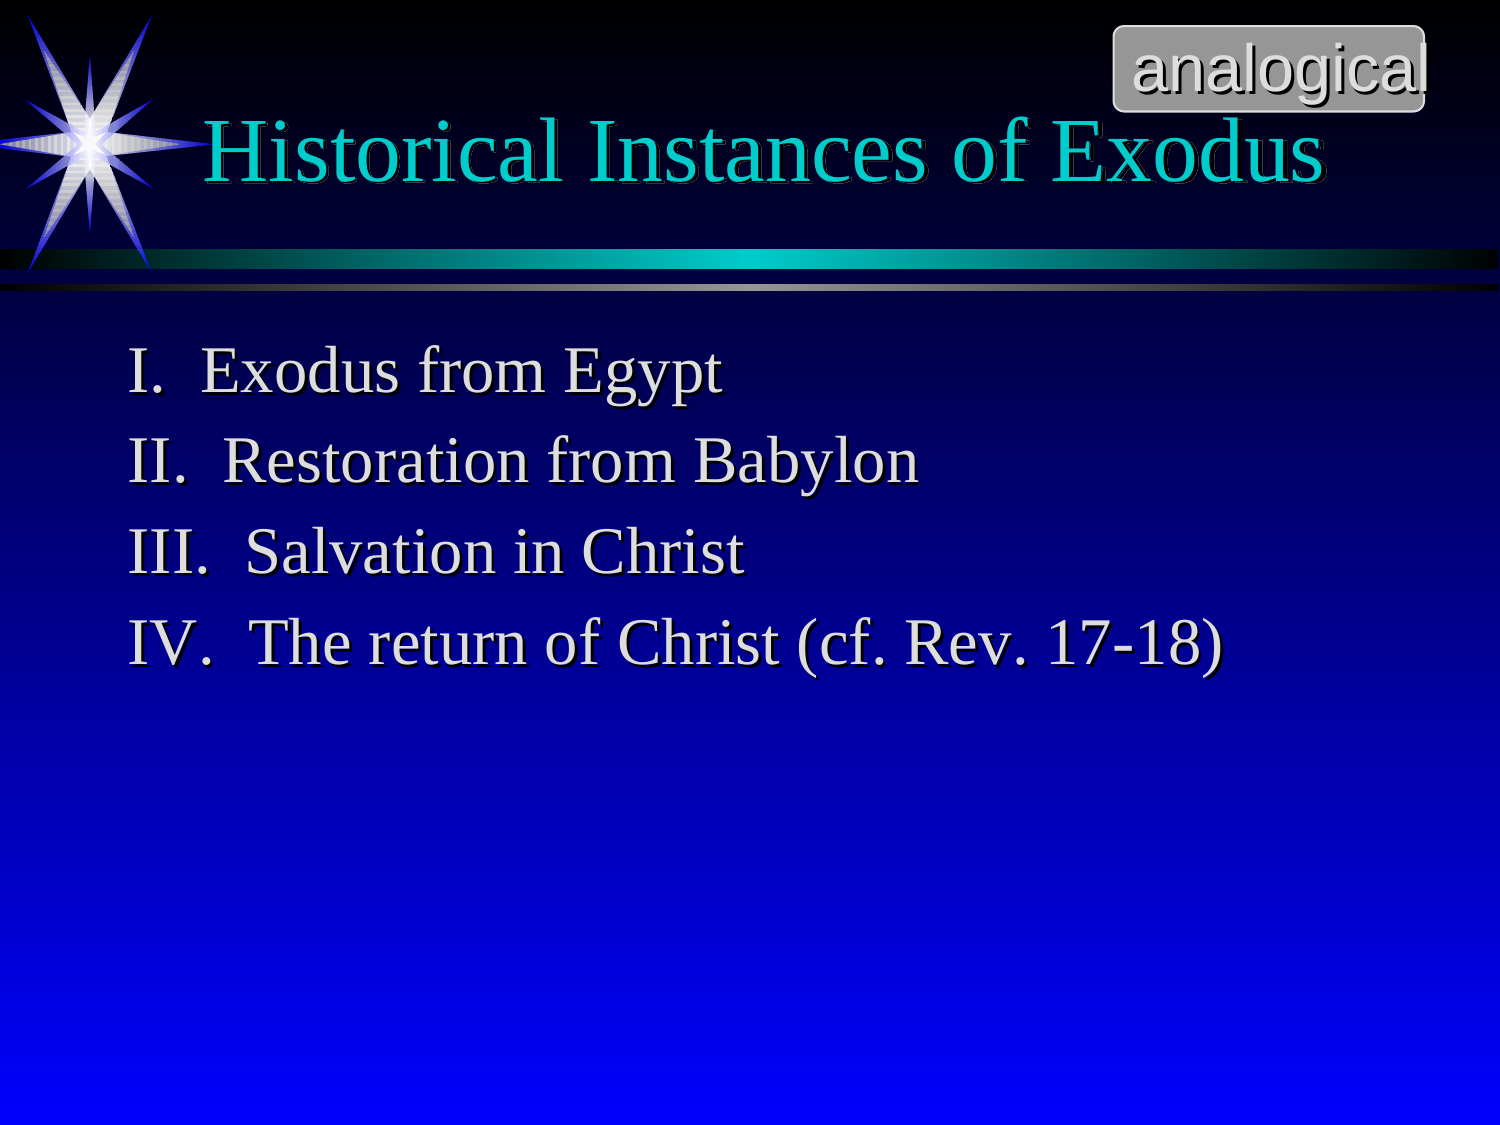

analogical
# Historical Instances of Exodus
I. Exodus from Egypt
II. Restoration from Babylon
III. Salvation in Christ
IV. The return of Christ (cf. Rev. 17-18)